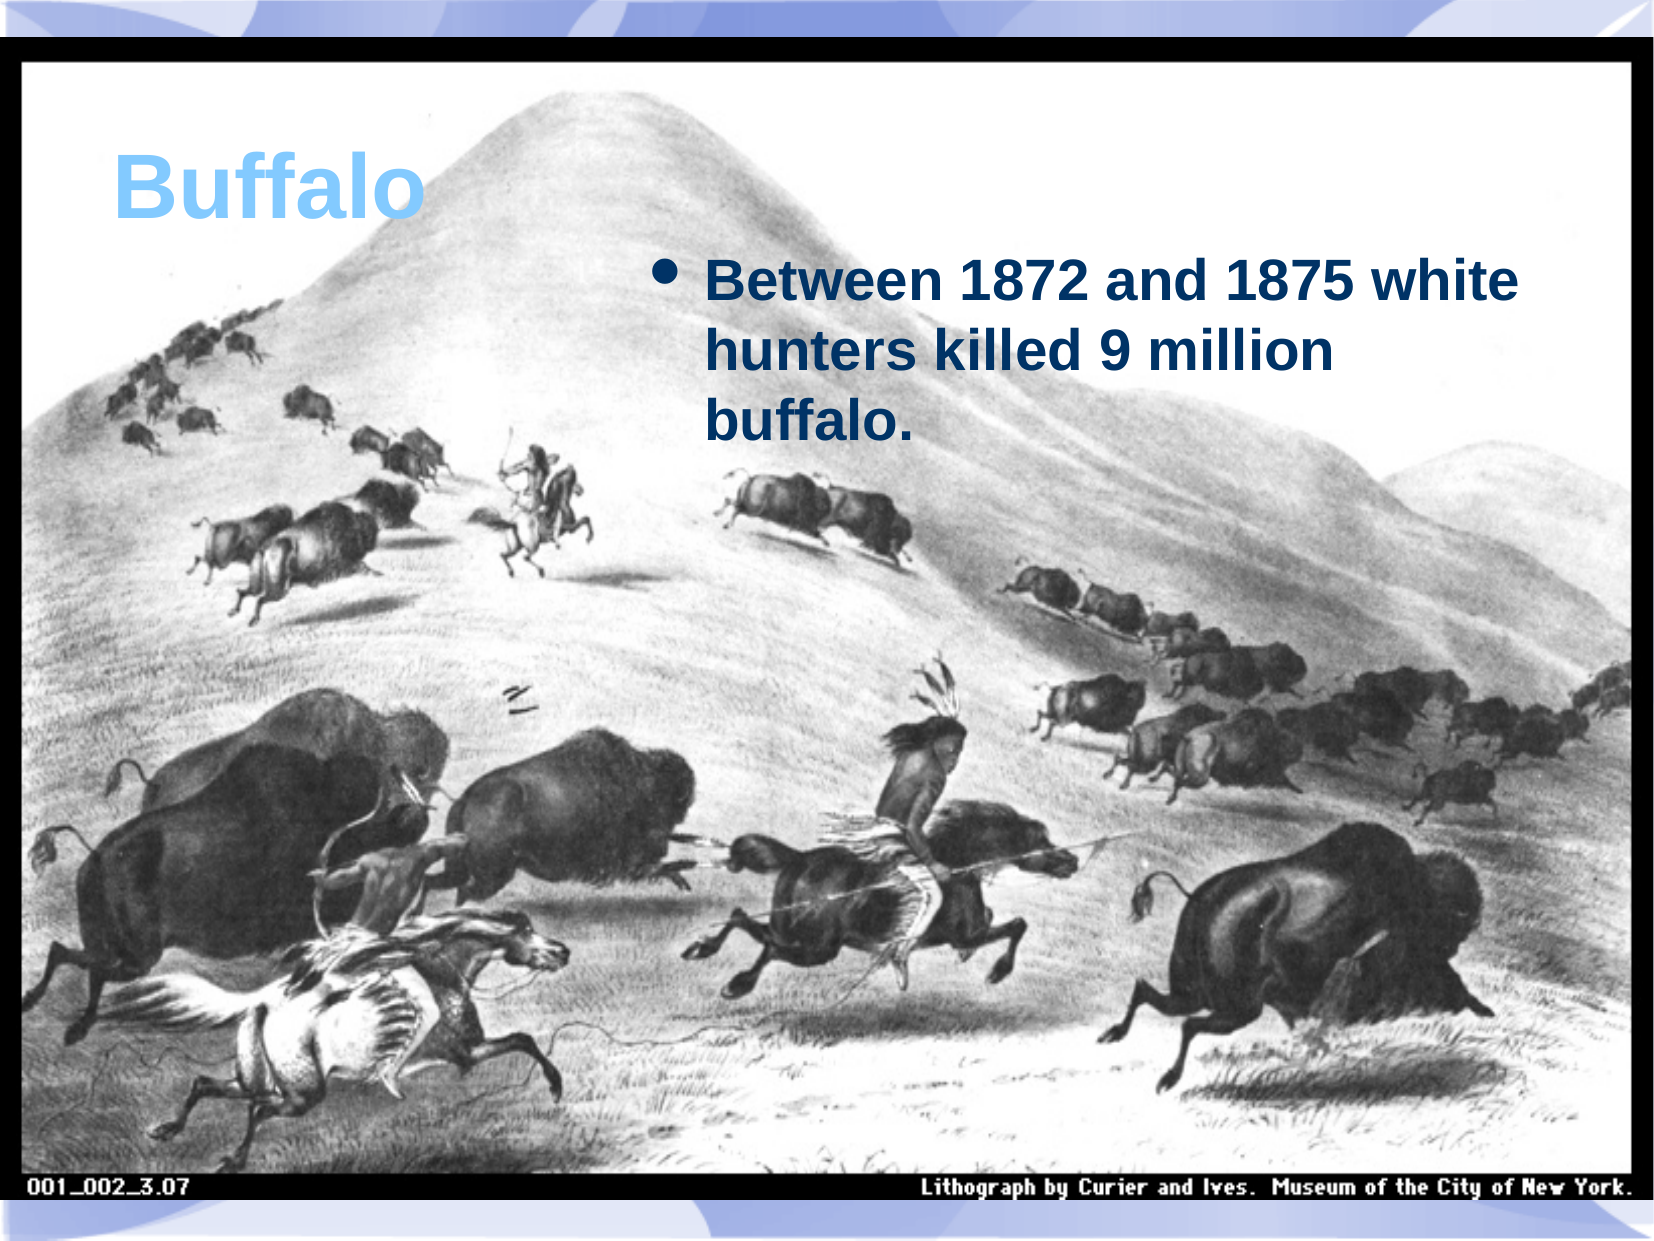

# Buffalo
Between 1872 and 1875 white hunters killed 9 million buffalo.